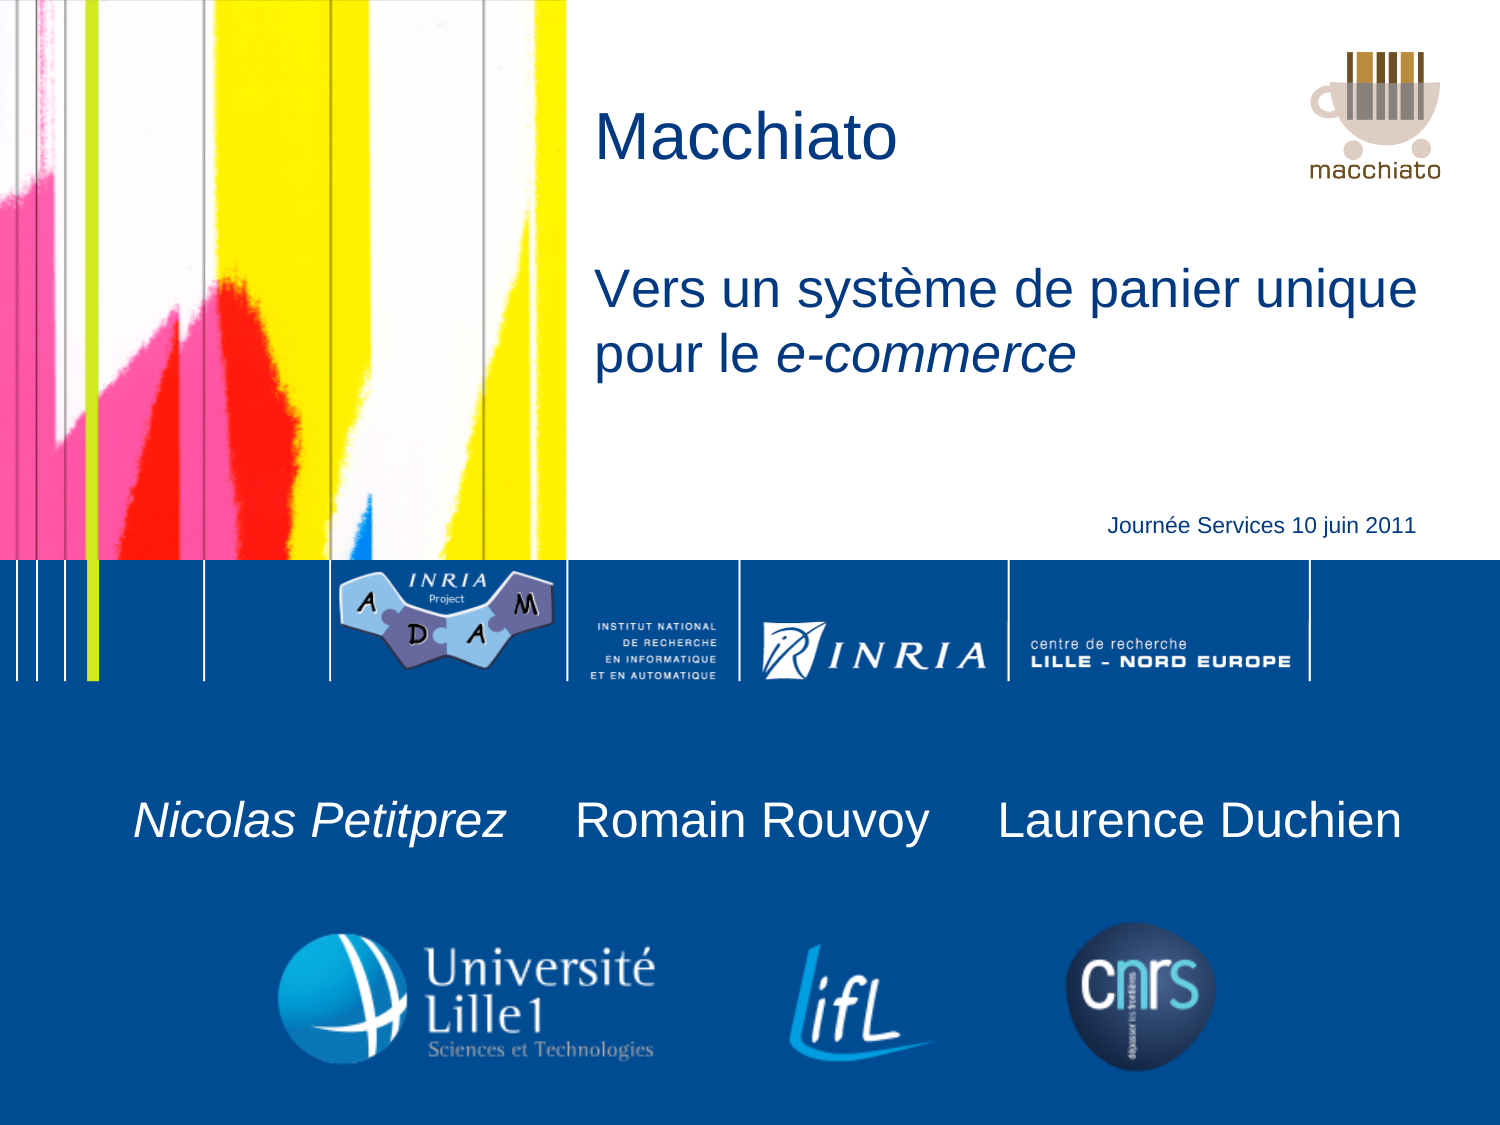

# Macchiato Vers un système de panier unique pour le e-commerce
Journée Services 10 juin 2011
Nicolas Petitprez
Romain Rouvoy
Laurence Duchien